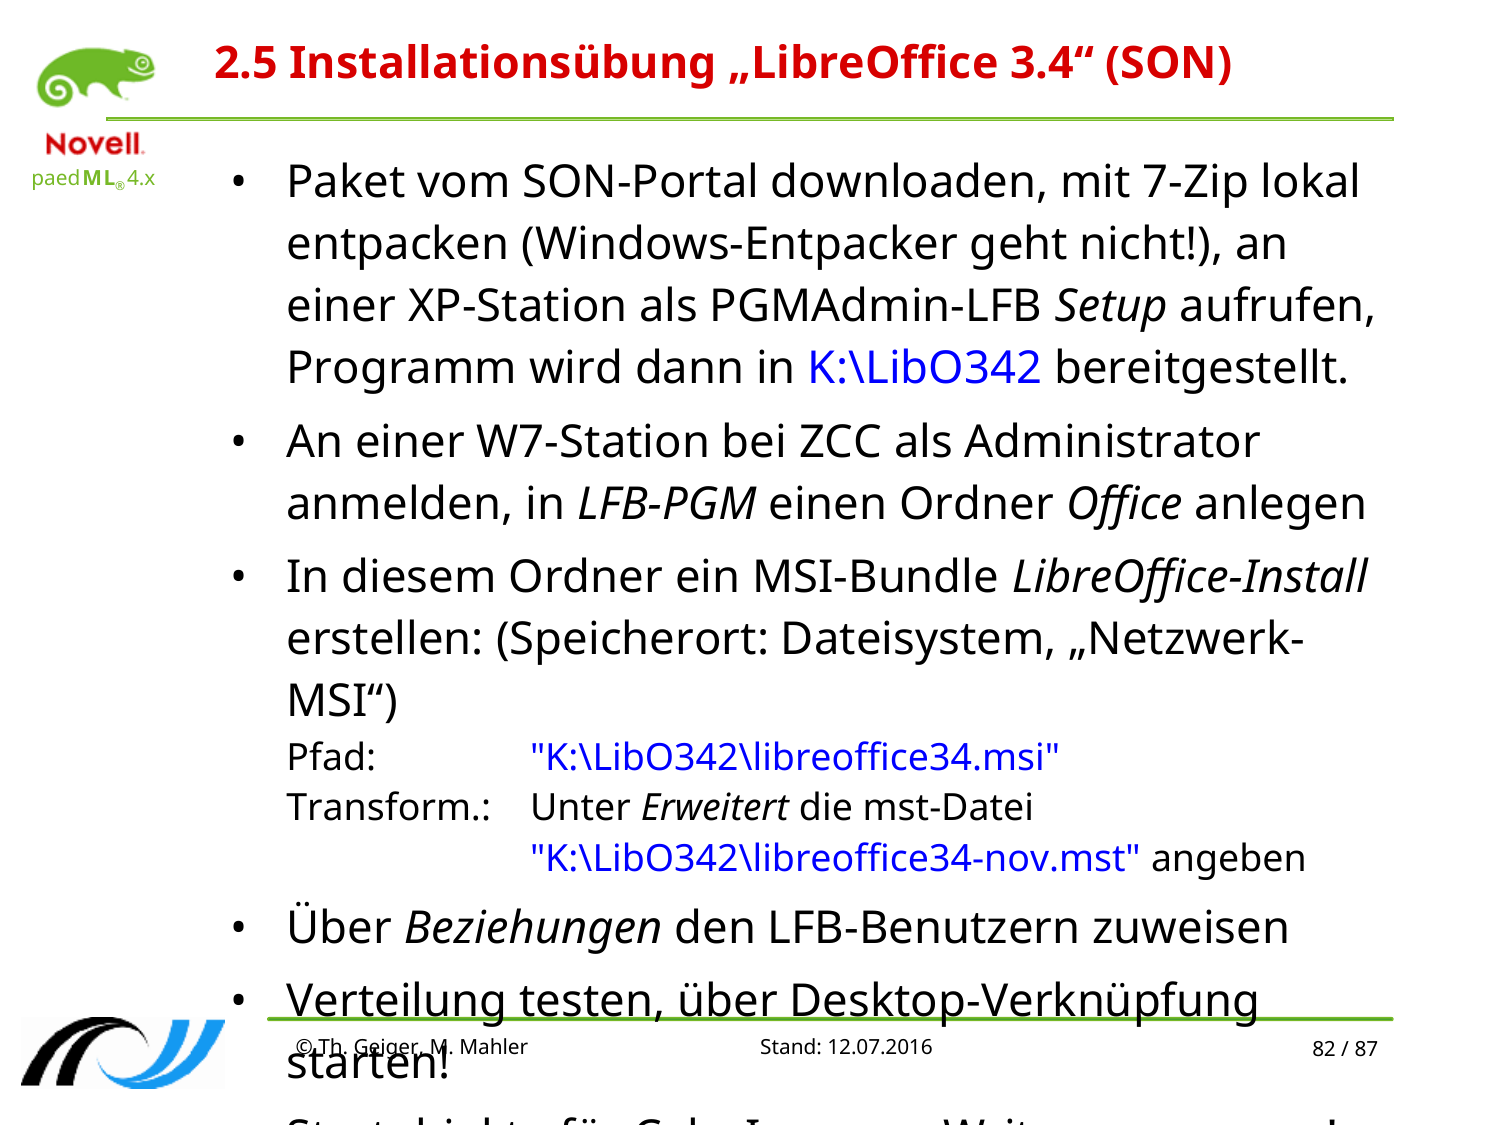

# 2.5 Installationsübung „LibreOffice 3.4“ (SON)
Paket vom SON-Portal downloaden, mit 7-Zip lokal entpacken (Windows-Entpacker geht nicht!), an einer XP-Station als PGMAdmin-LFB Setup aufrufen, Programm wird dann in K:\LibO342 bereitgestellt.
An einer W7-Station bei ZCC als Administrator anmelden, in LFB-PGM einen Ordner Office anlegen
In diesem Ordner ein MSI-Bundle LibreOffice-Install
erstellen: (Speicherort: Dateisystem, „Netzwerk-MSI“)
Pfad: 	"K:\LibO342\libreoffice34.msi"
Transform.: 	Unter Erweitert die mst-Datei 				"K:\LibO342\libreoffice34-nov.mst" angeben
Über Beziehungen den LFB-Benutzern zuweisen
Verteilung testen, über Desktop-Verknüpfung starten!
Startobjekte für Calc, Impress, Writer... erzeugen!
© Th. Geiger, M. Mahler
12.07.2016
82